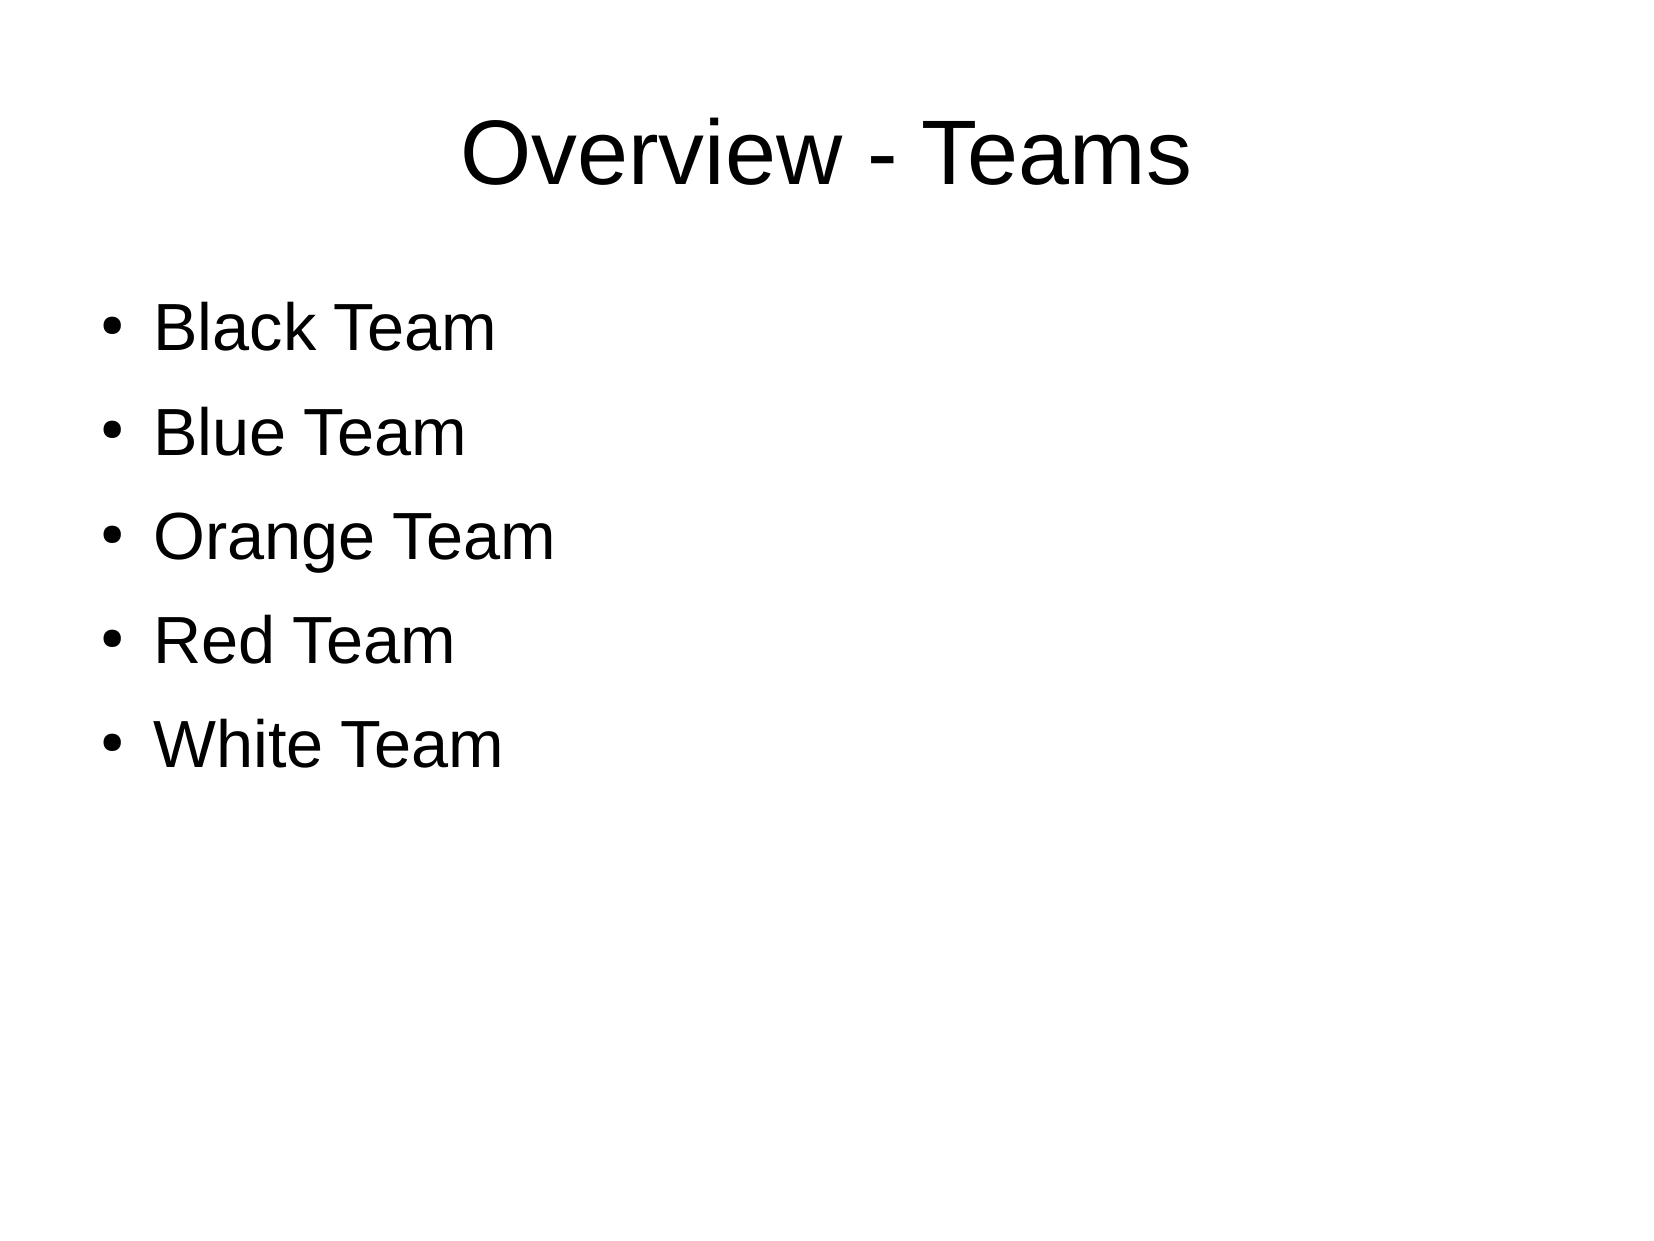

# Overview - Teams
Black Team
Blue Team
Orange Team
Red Team
White Team